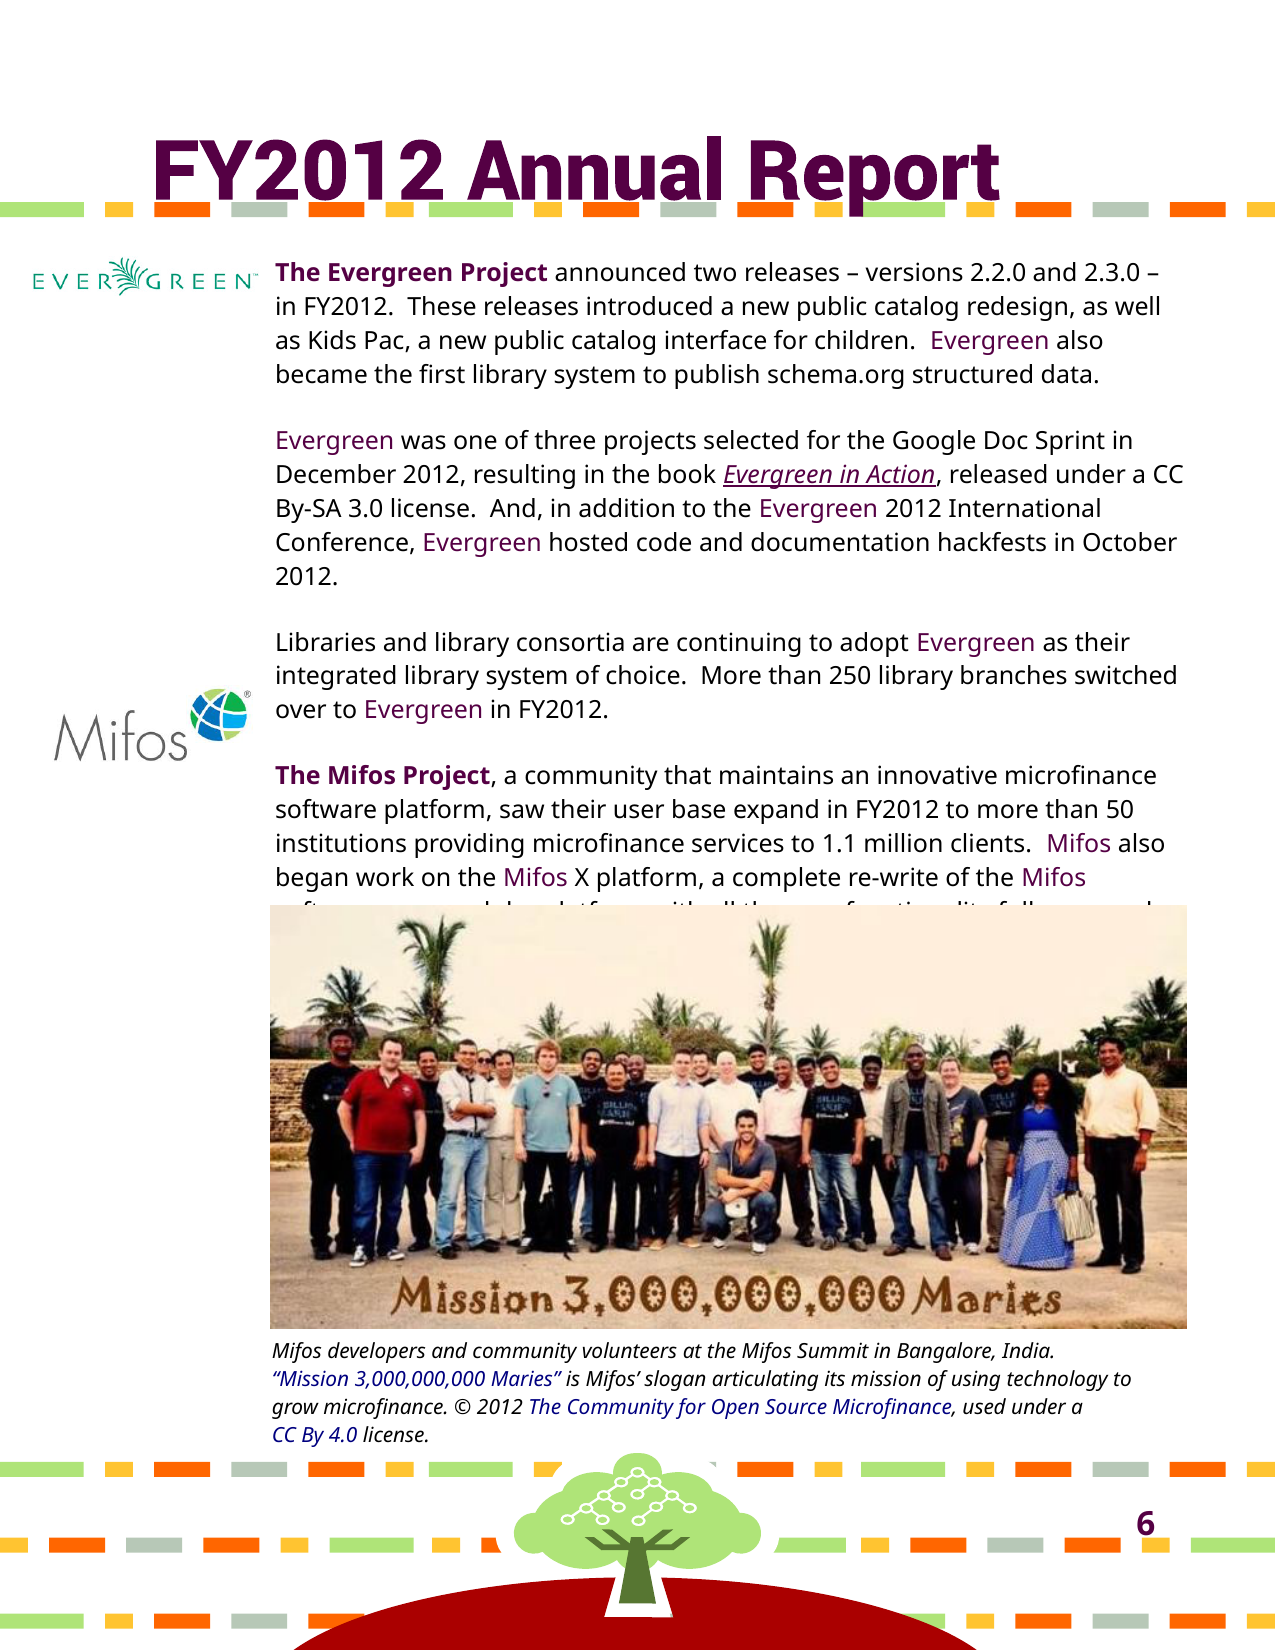

# The Evergreen Project announced two releases – versions 2.2.0 and 2.3.0 – in FY2012. These releases introduced a new public catalog redesign, as well as Kids Pac, a new public catalog interface for children. Evergreen also became the first library system to publish schema.org structured data.
Evergreen was one of three projects selected for the Google Doc Sprint in December 2012, resulting in the book Evergreen in Action, released under a CC By-SA 3.0 license. And, in addition to the Evergreen 2012 International Conference, Evergreen hosted code and documentation hackfests in October 2012.
Libraries and library consortia are continuing to adopt Evergreen as their integrated library system of choice. More than 250 library branches switched over to Evergreen in FY2012.
The Mifos Project, a community that maintains an innovative microfinance software platform, saw their user base expand in FY2012 to more than 50 institutions providing microfinance services to 1.1 million clients. Mifos also began work on the Mifos X platform, a complete re-write of the Mifos software as a modular platform with all the core functionality fully exposed through RESTful APIs. In October 2012, Mifos hosted an inaugural Mifos Summit in Bangalore, India with more than 40 attendees from around the world.
Mifos developers and community volunteers at the Mifos Summit in Bangalore, India.
“Mission 3,000,000,000 Maries” is Mifos’ slogan articulating its mission of using technology to
grow microfinance. © 2012 The Community for Open Source Microfinance, used under a
CC By 4.0 license.